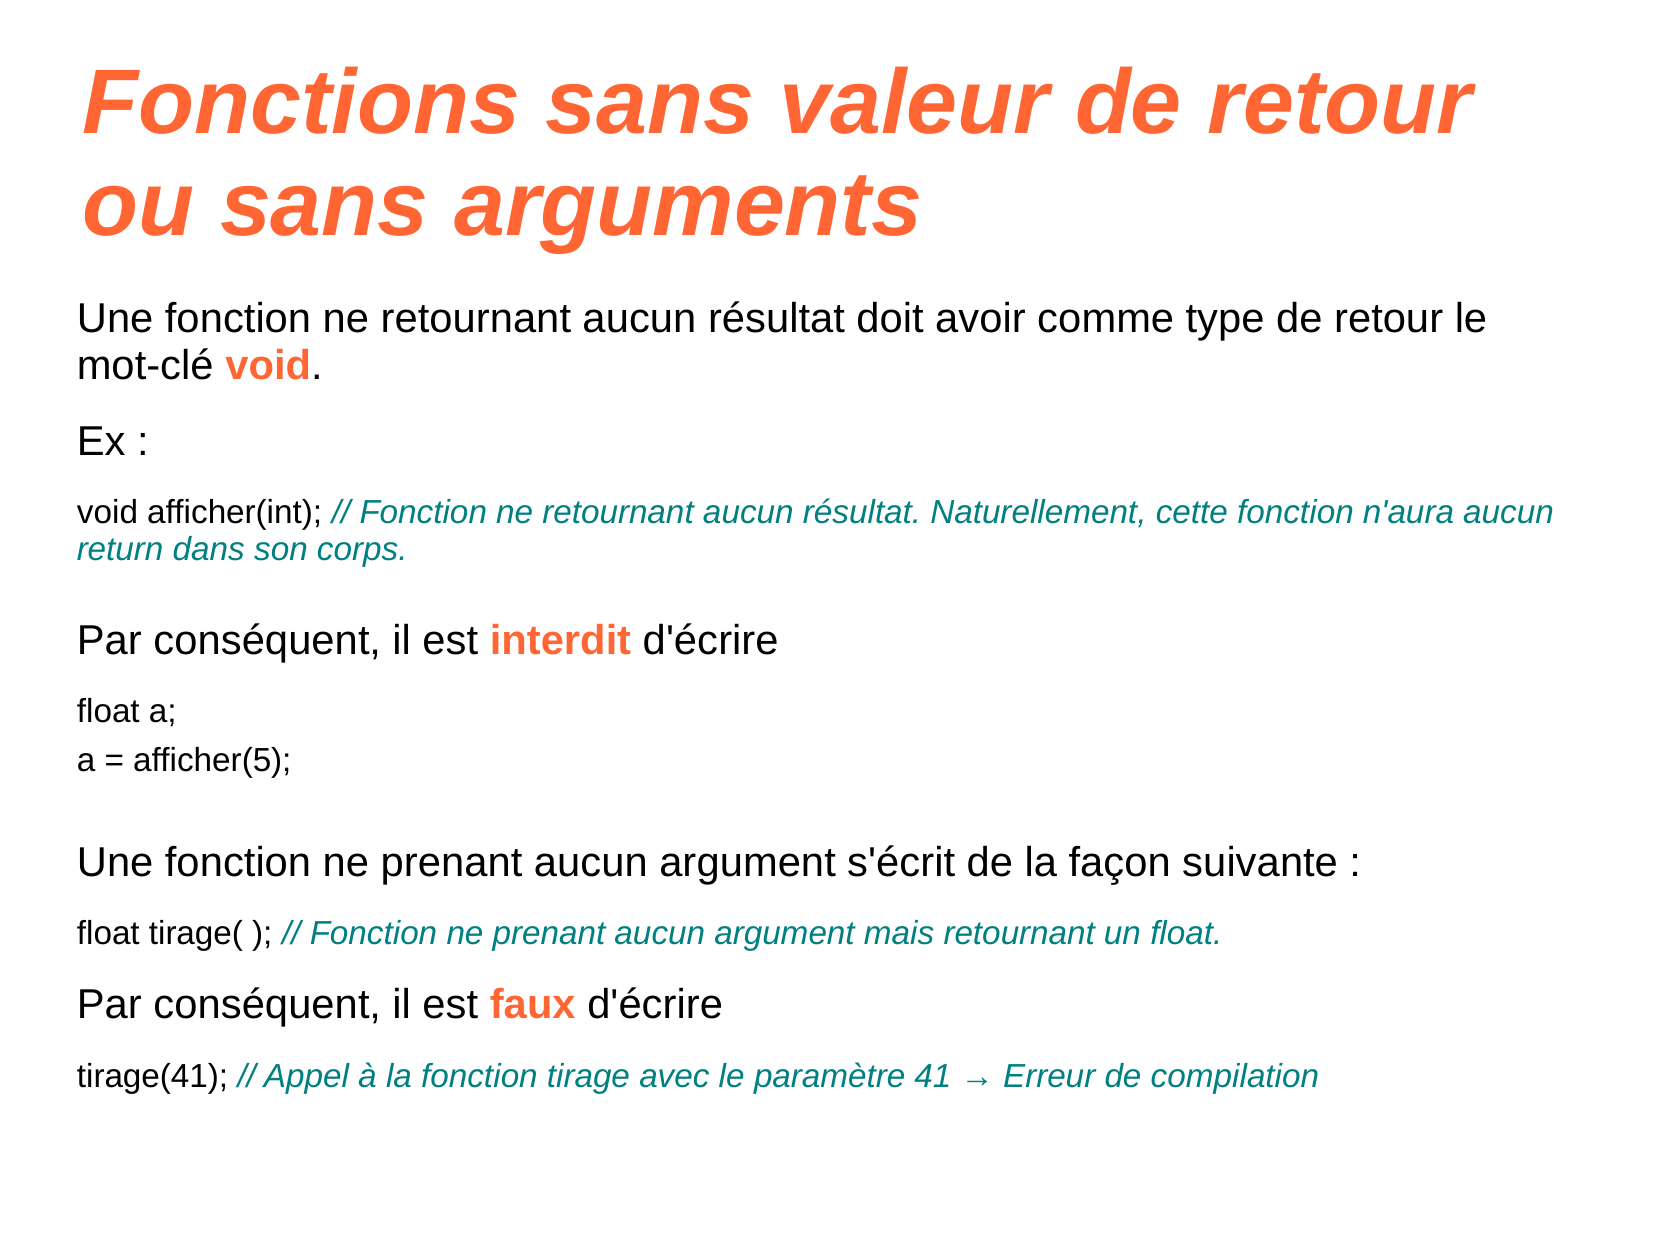

# Fonctions sans valeur de retour ou sans arguments
Une fonction ne retournant aucun résultat doit avoir comme type de retour le mot-clé void.
Ex :
void afficher(int); // Fonction ne retournant aucun résultat. Naturellement, cette fonction n'aura aucun return dans son corps.
Par conséquent, il est interdit d'écrire
float a;
a = afficher(5);
Une fonction ne prenant aucun argument s'écrit de la façon suivante :
float tirage( ); // Fonction ne prenant aucun argument mais retournant un float.
Par conséquent, il est faux d'écrire
tirage(41); // Appel à la fonction tirage avec le paramètre 41 → Erreur de compilation